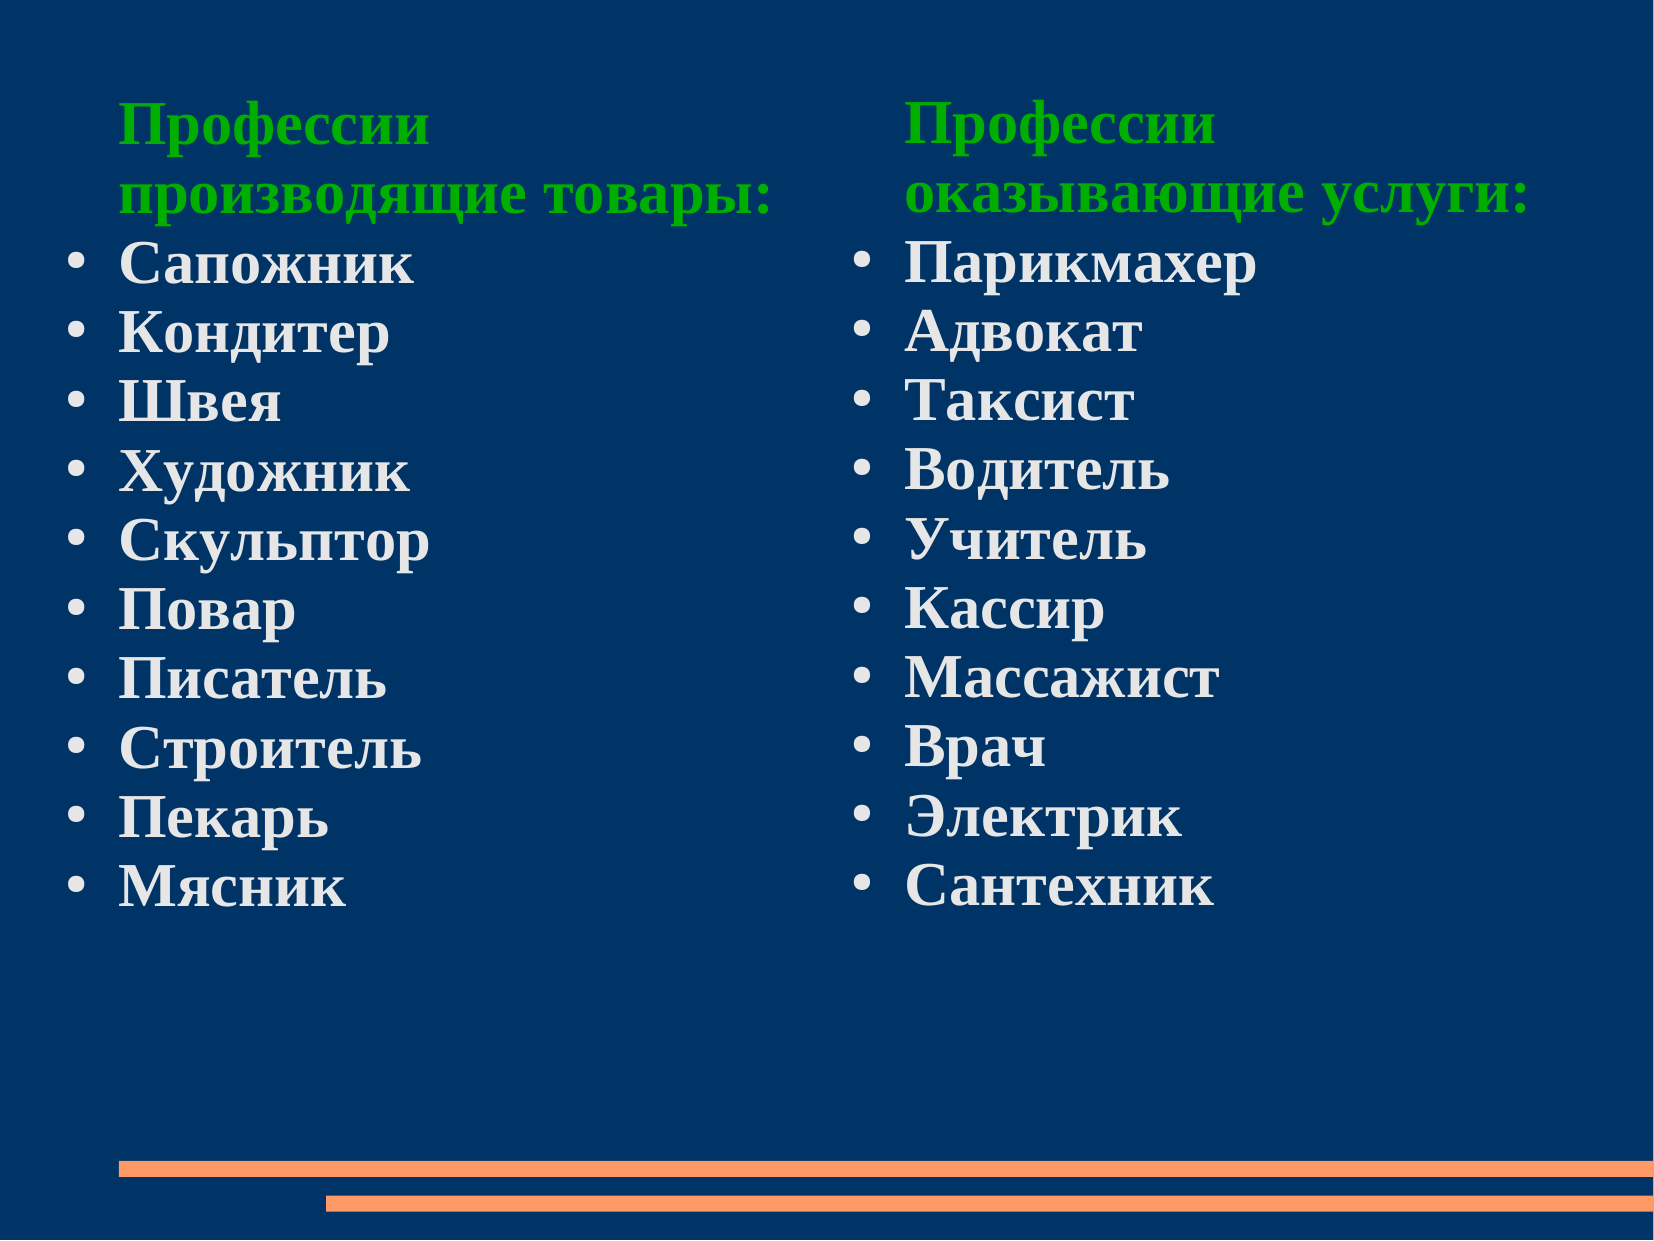

Профессии оказывающие услуги:
Парикмахер
Адвокат
Таксист
Водитель
Учитель
Кассир
Массажист
Врач
Электрик
Сантехник
# Профессии производящие товары:
Сапожник
Кондитер
Швея
Художник
Скульптор
Повар
Писатель
Строитель
Пекарь
Мясник